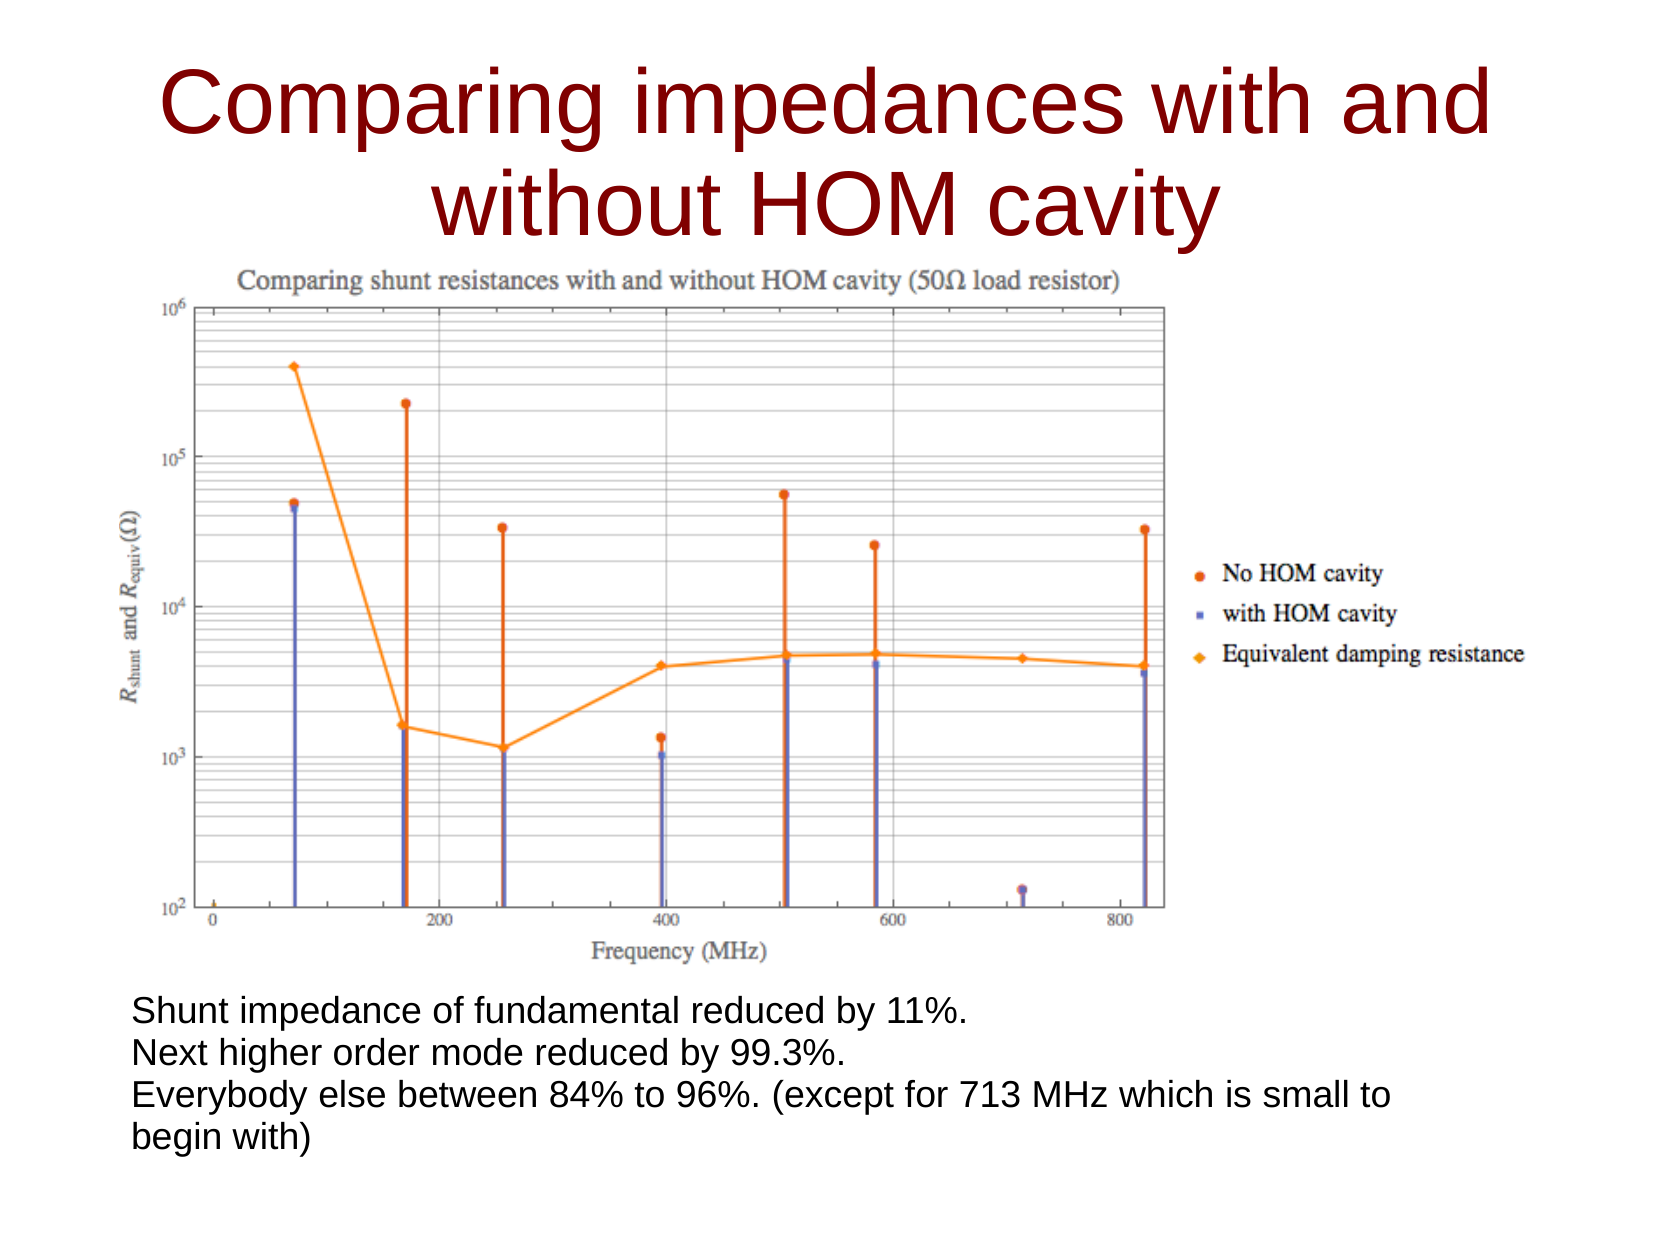

# Comparing impedances with and without HOM cavity
Shunt impedance of fundamental reduced by 11%.
Next higher order mode reduced by 99.3%.
Everybody else between 84% to 96%. (except for 713 MHz which is small to begin with)